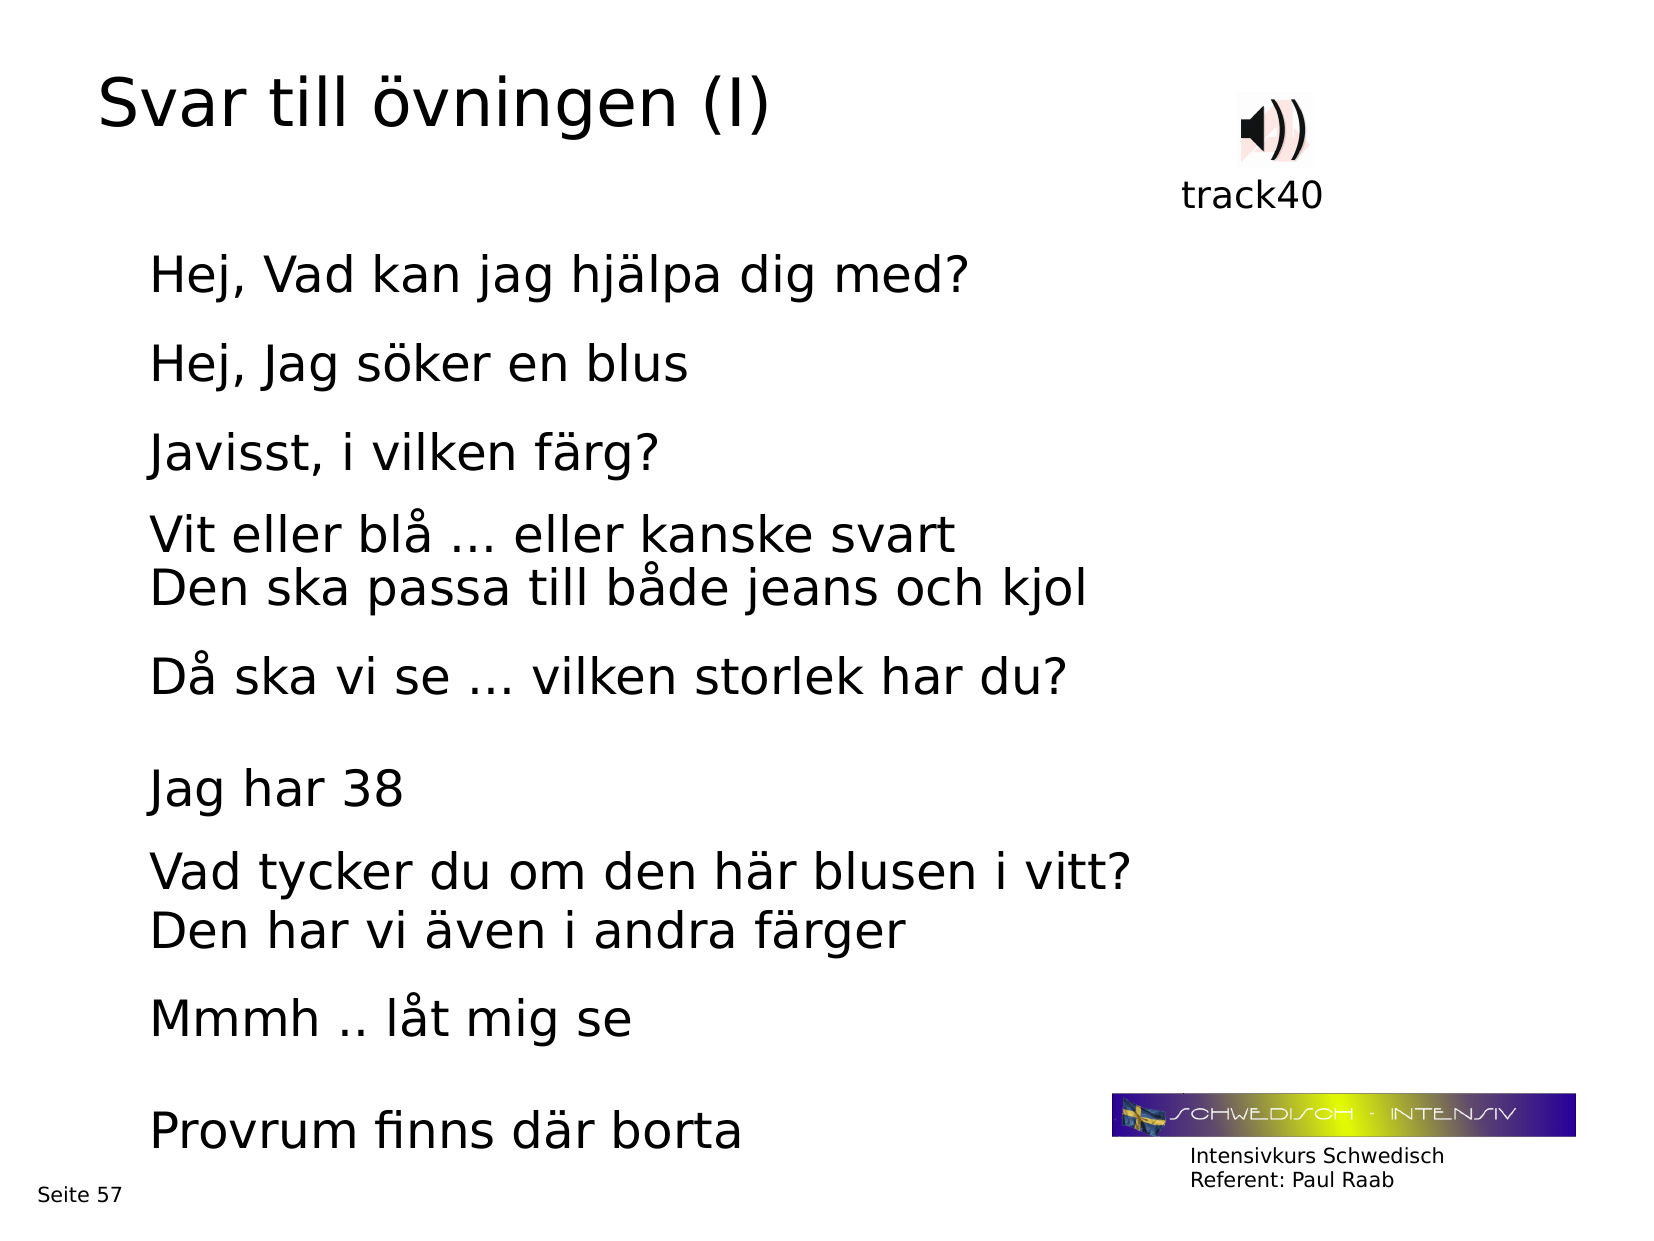

Svar till övningen (I)
track40
Hej, Vad kan jag hjälpa dig med?
Hej, Jag söker en blus
Javisst, i vilken färg?
Vit eller blå ... eller kanske svart
Den ska passa till både jeans och kjol
Då ska vi se ... vilken storlek har du?
Jag har 38
Vad tycker du om den här blusen i vitt?
Den har vi även i andra färger
Mmmh .. låt mig se
Provrum finns där borta